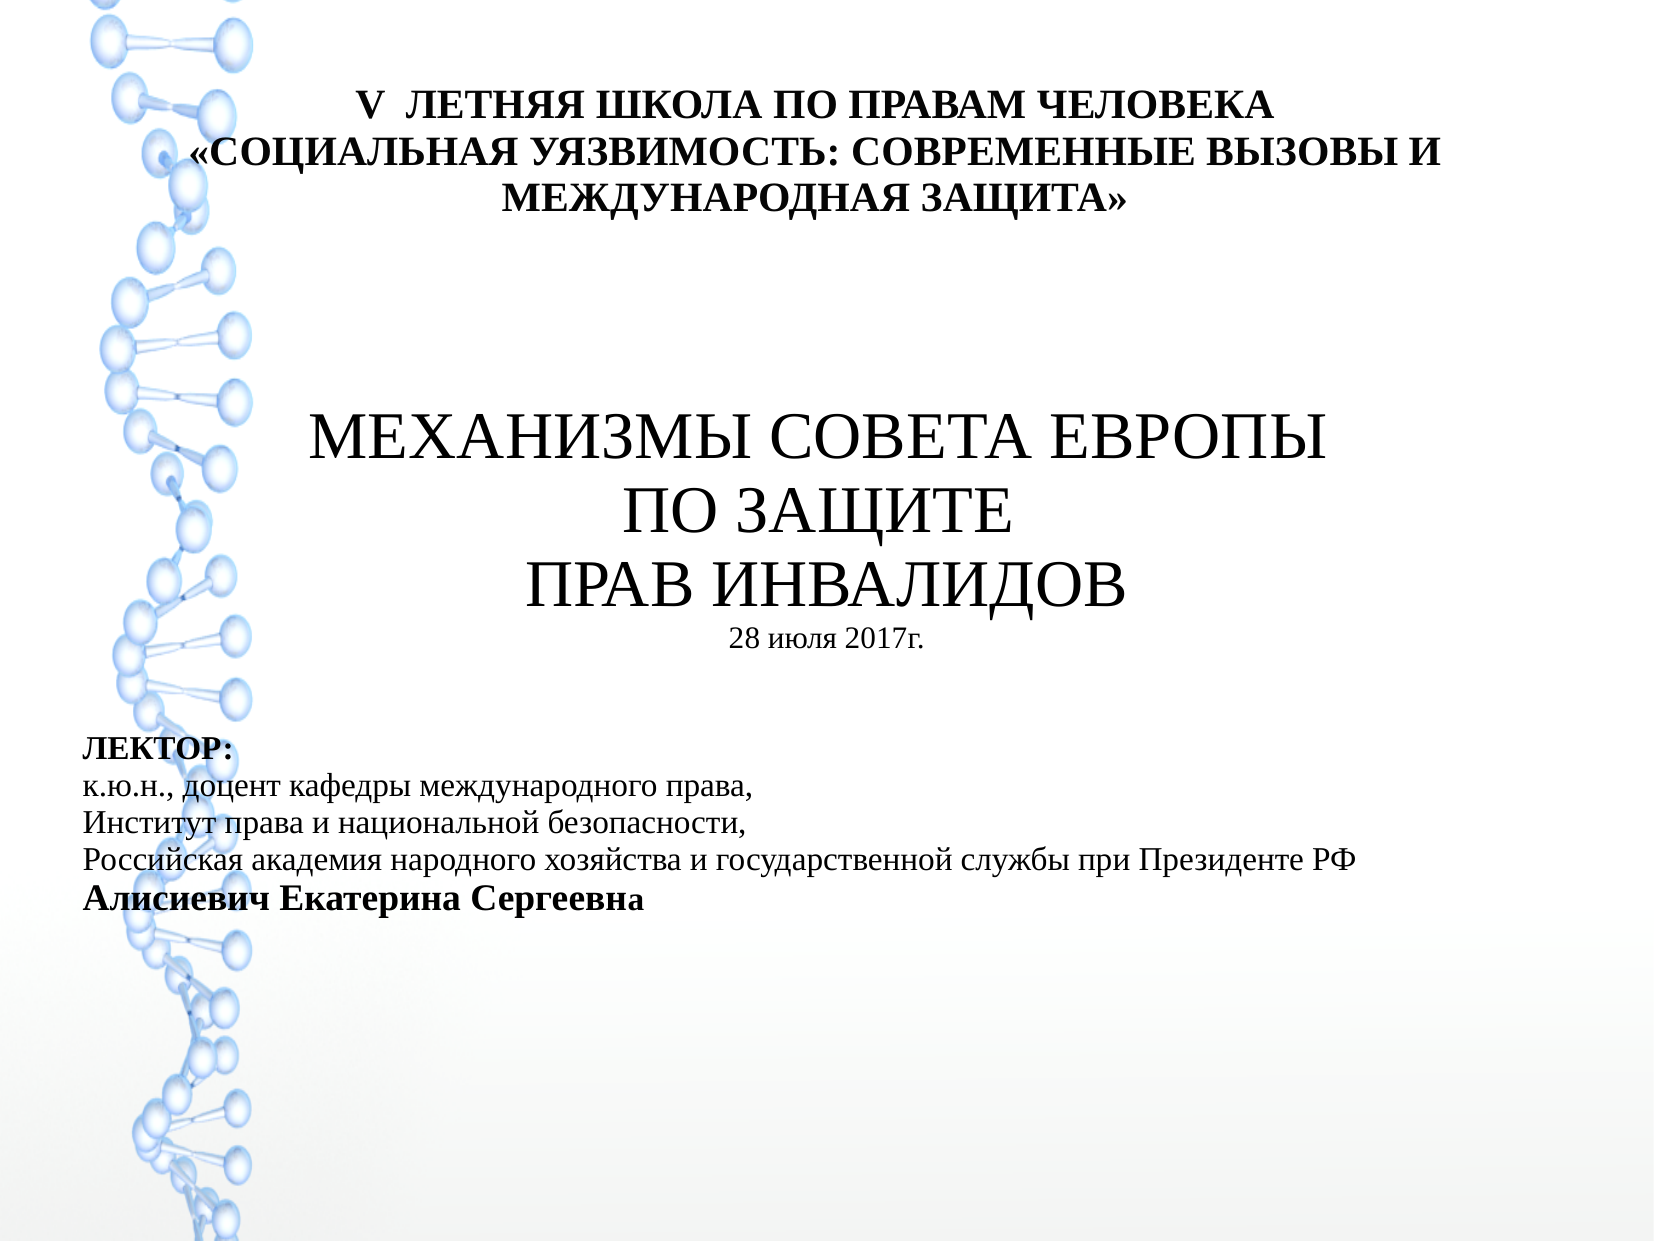

# V ЛЕТНЯЯ ШКОЛА ПО ПРАВАМ ЧЕЛОВЕКА «СОЦИАЛЬНАЯ УЯЗВИМОСТЬ: СОВРЕМЕННЫЕ ВЫЗОВЫ И МЕЖДУНАРОДНАЯ ЗАЩИТА»
МЕХАНИЗМЫ СОВЕТА ЕВРОПЫ
ПО ЗАЩИТЕ
ПРАВ ИНВАЛИДОВ
28 июля 2017г.
ЛЕКТОР:
к.ю.н., доцент кафедры международного права,
Институт права и национальной безопасности,
Российская академия народного хозяйства и государственной службы при Президенте РФ
Алисиевич Екатерина Сергеевна